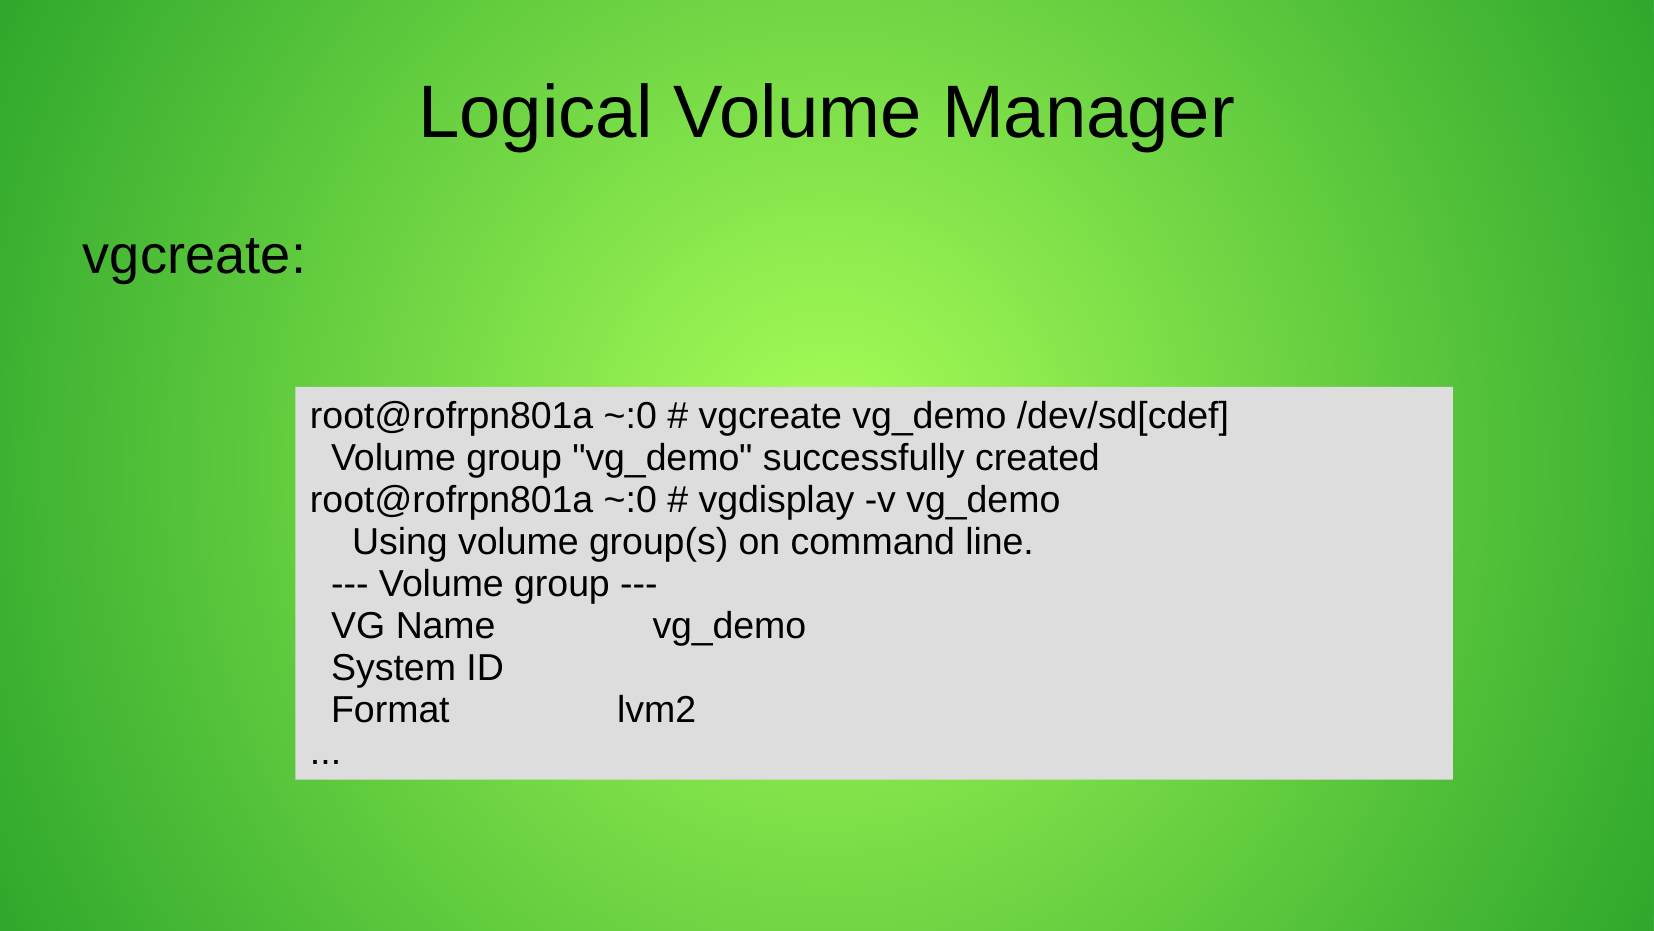

# Logical Volume Manager
vgcreate:
root@rofrpn801a ~:0 # vgcreate vg_demo /dev/sd[cdef]
 Volume group "vg_demo" successfully created
root@rofrpn801a ~:0 # vgdisplay -v vg_demo
 Using volume group(s) on command line.
 --- Volume group ---
 VG Name vg_demo
 System ID
 Format lvm2
...